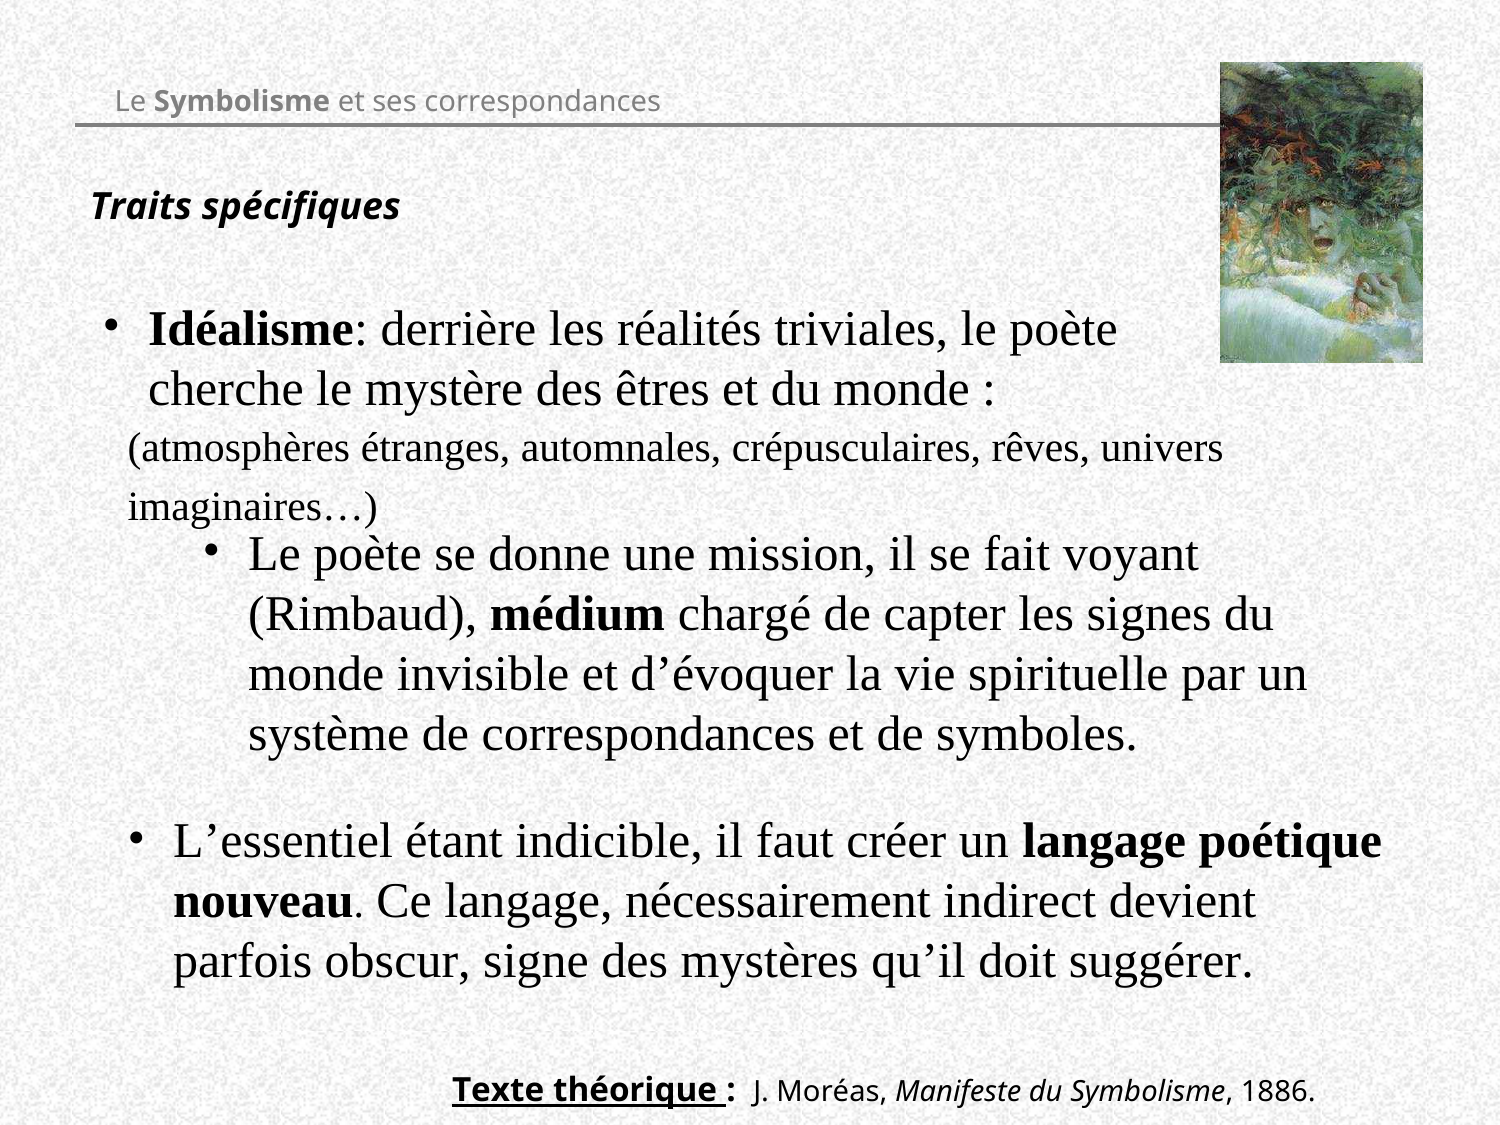

Le Symbolisme et ses correspondances
Traits spécifiques
Idéalisme: derrière les réalités triviales, le poète cherche le mystère des êtres et du monde :
(atmosphères étranges, automnales, crépusculaires, rêves, univers imaginaires…)
Le poète se donne une mission, il se fait voyant (Rimbaud), médium chargé de capter les signes du monde invisible et d’évoquer la vie spirituelle par un système de correspondances et de symboles.
L’essentiel étant indicible, il faut créer un langage poétique nouveau. Ce langage, nécessairement indirect devient parfois obscur, signe des mystères qu’il doit suggérer.
Texte théorique : J. Moréas, Manifeste du Symbolisme, 1886.